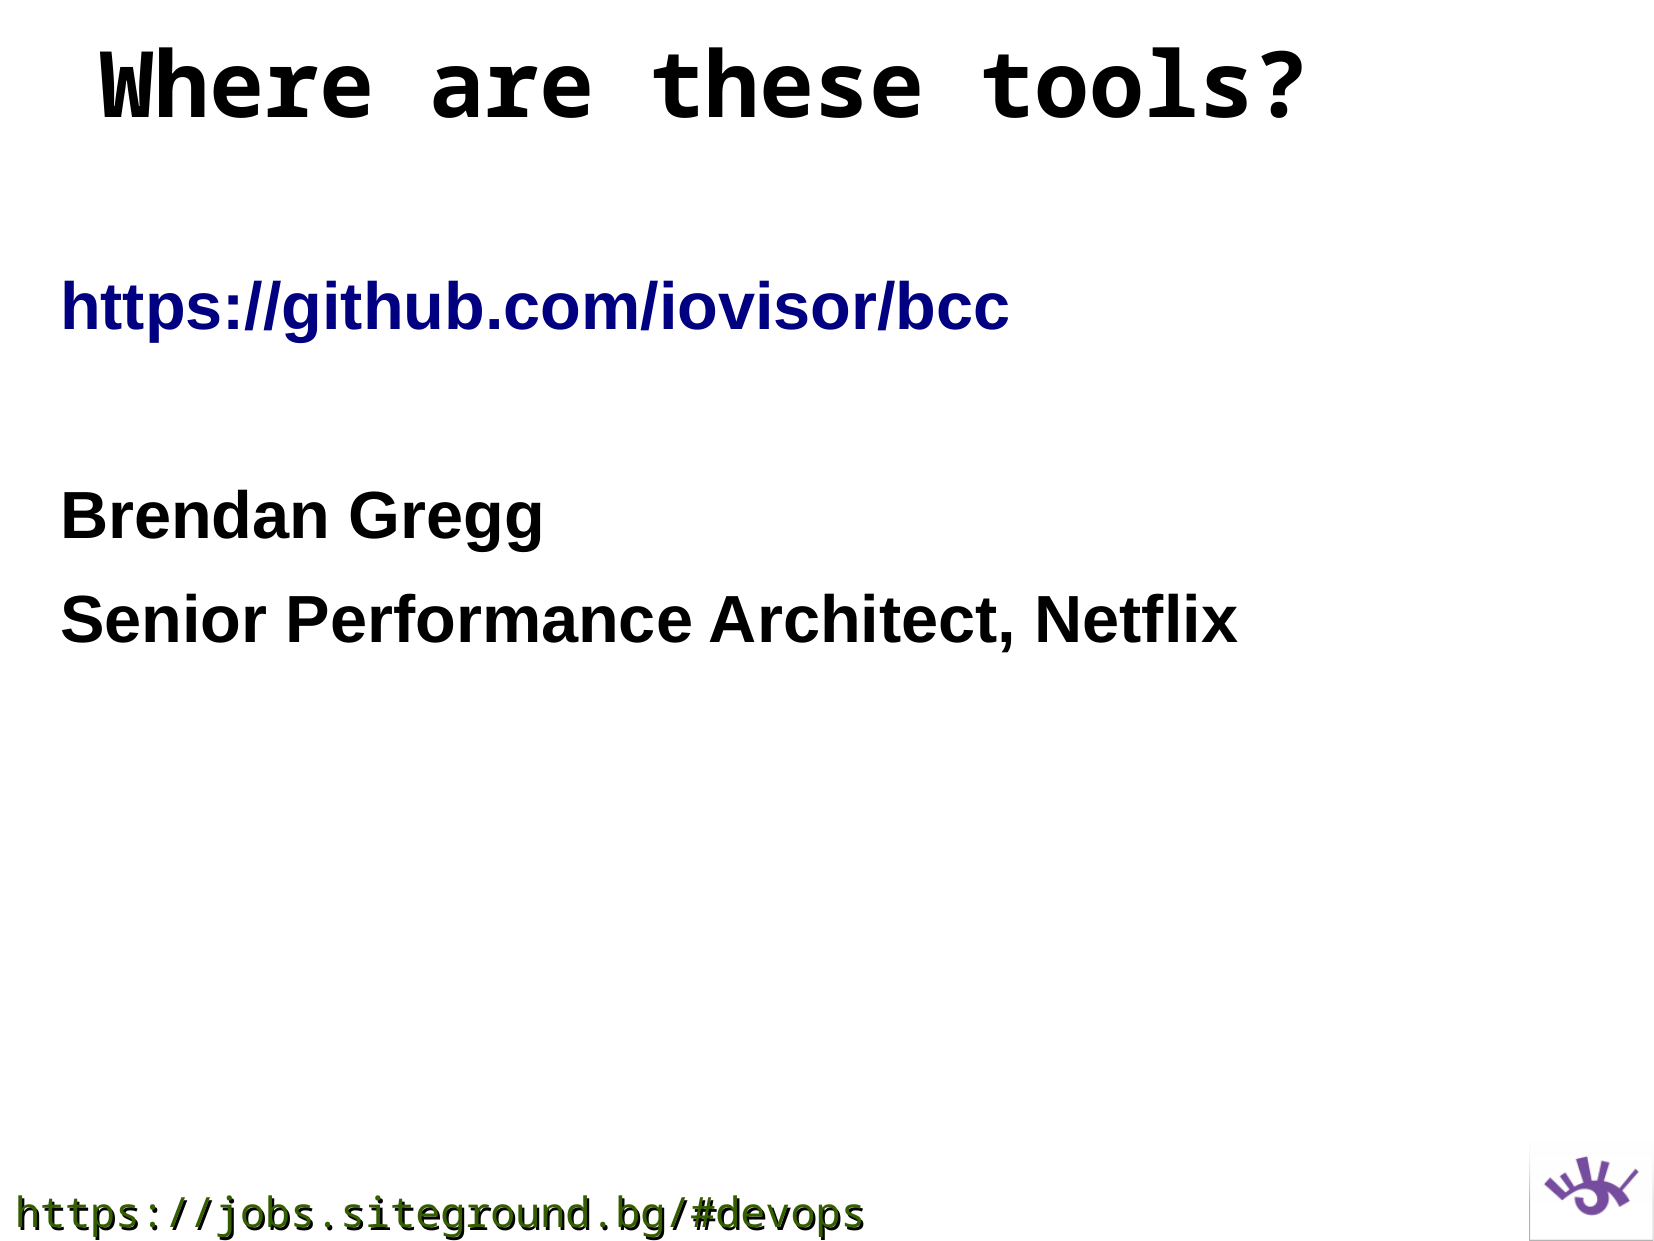

# Where are these tools?
https://github.com/iovisor/bcc
Brendan Gregg
Senior Performance Architect, Netflix
https://jobs.siteground.bg/#devops